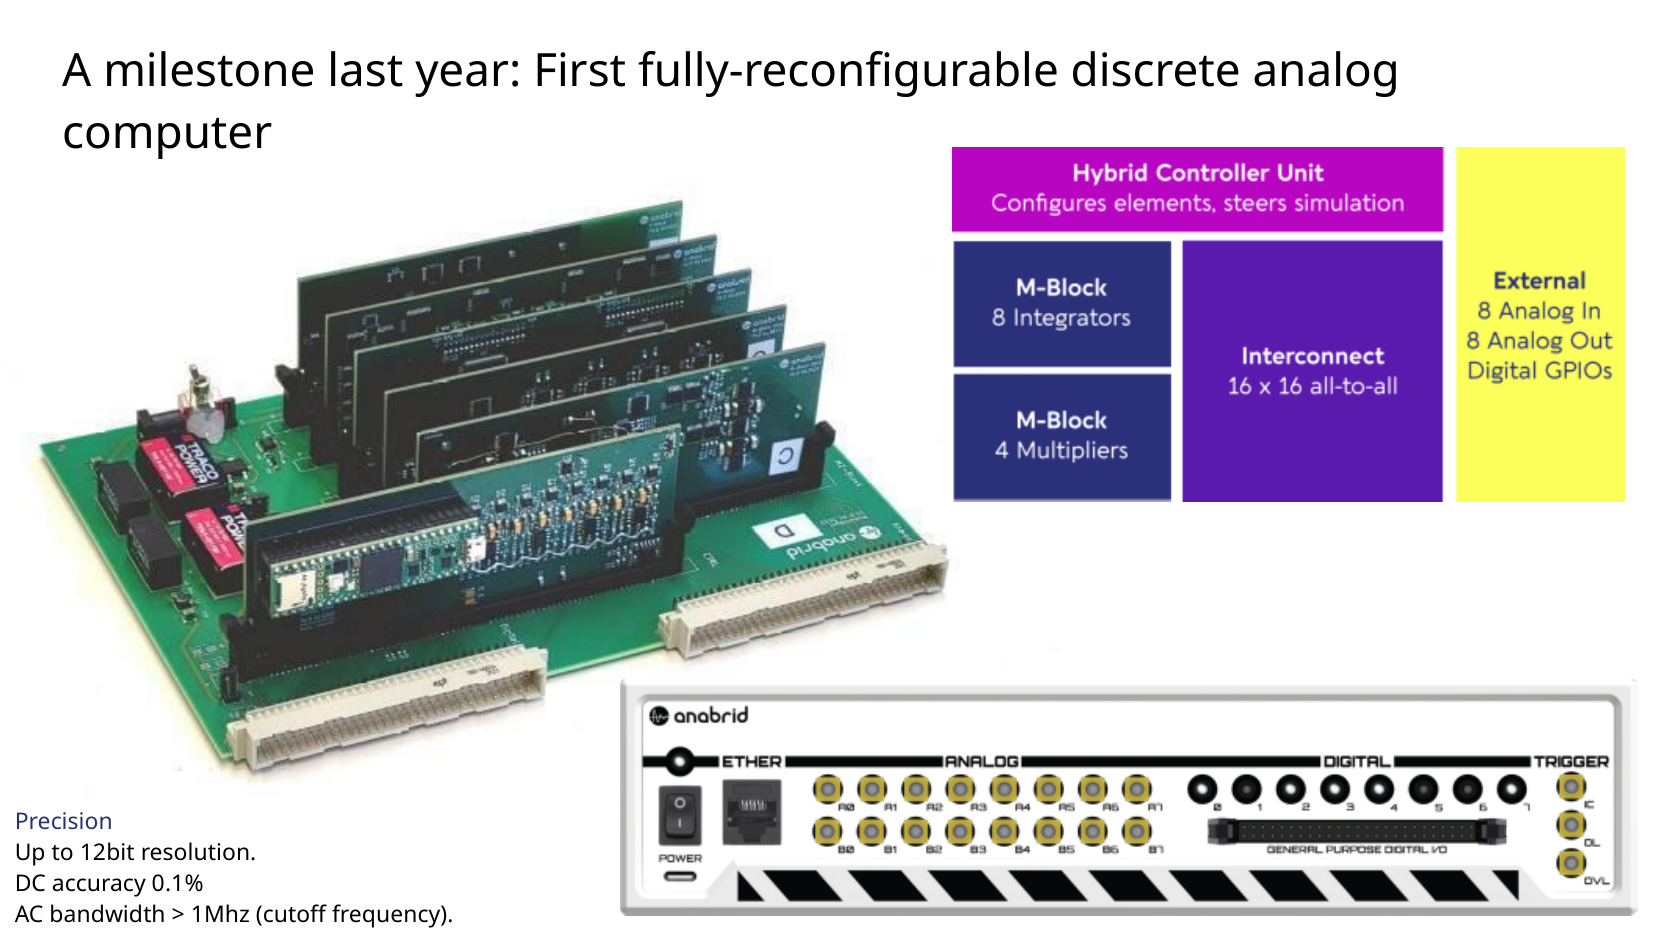

A milestone last year: First fully-reconfigurable discrete analog computer
Precision
Up to 12bit resolution.
DC accuracy 0.1%
AC bandwidth > 1Mhz (cutoff frequency).